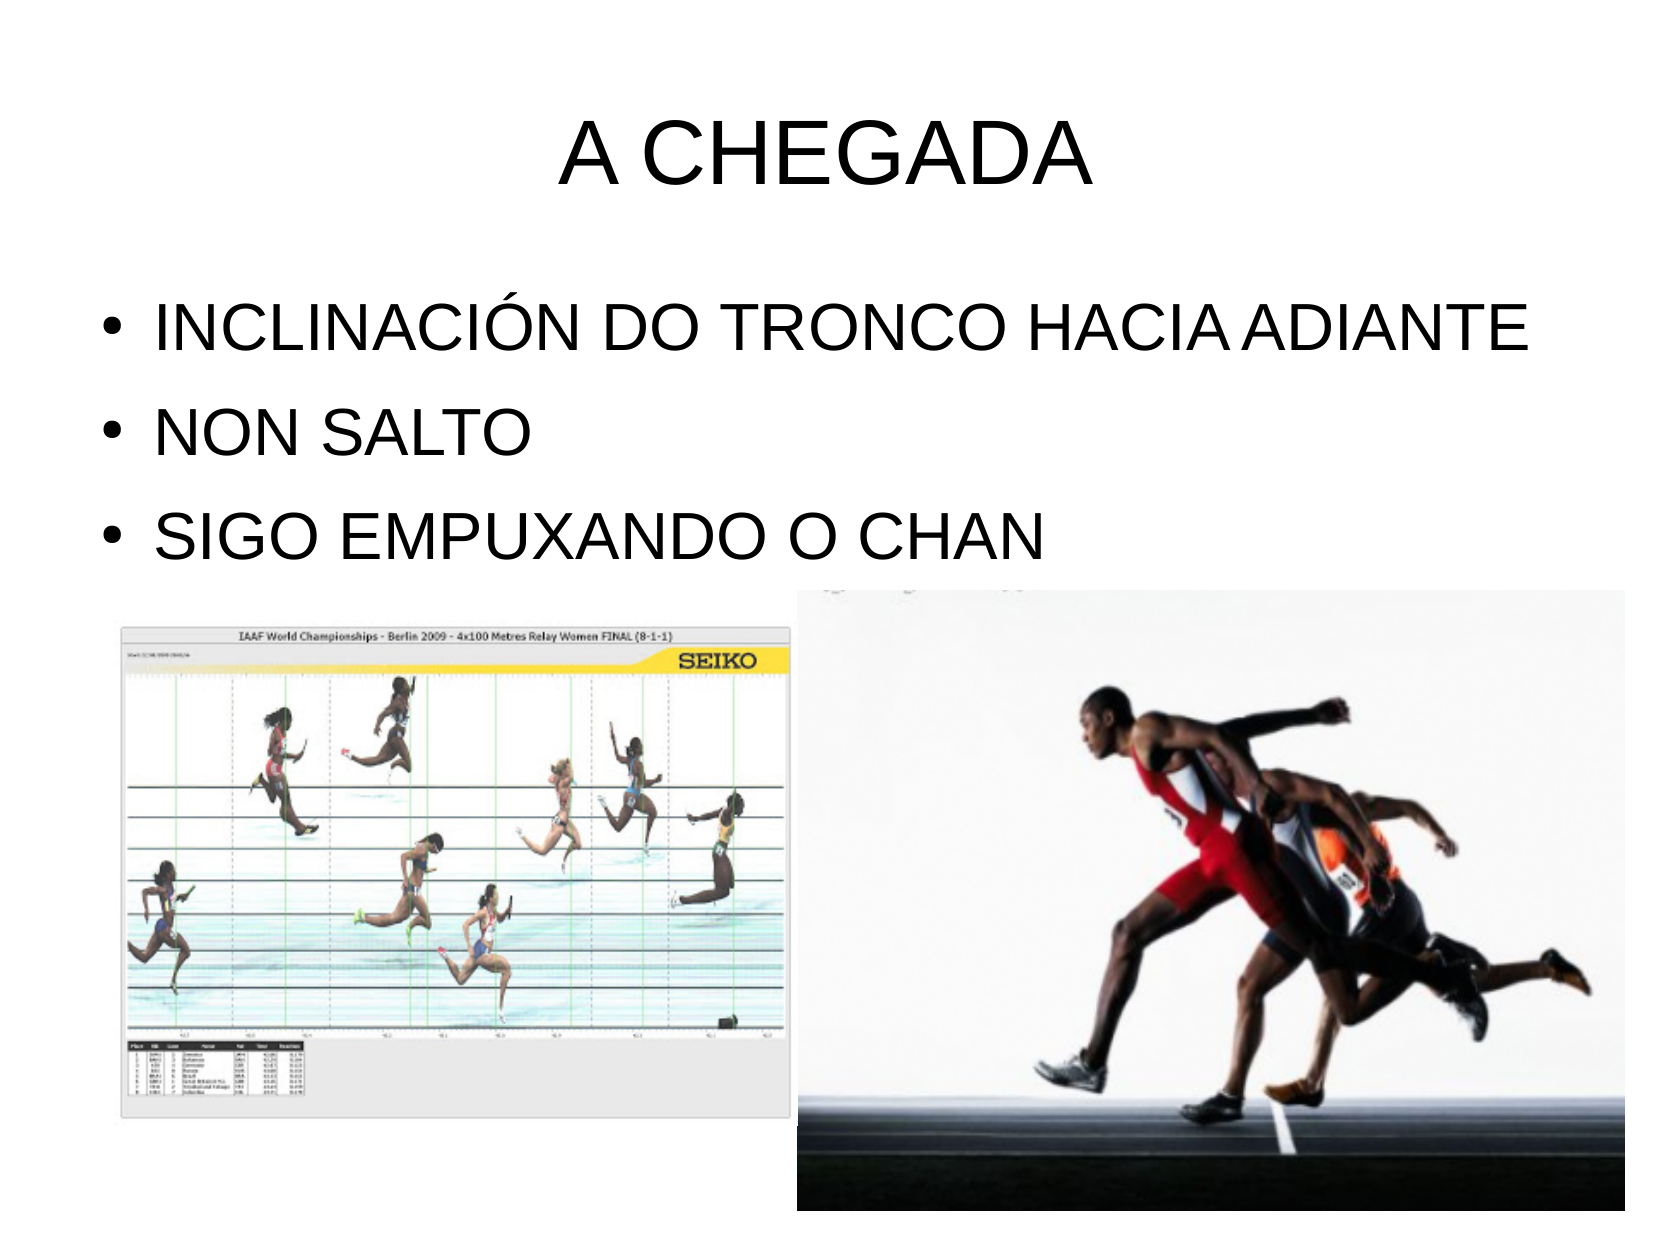

# A CHEGADA
INCLINACIÓN DO TRONCO HACIA ADIANTE
NON SALTO
SIGO EMPUXANDO O CHAN